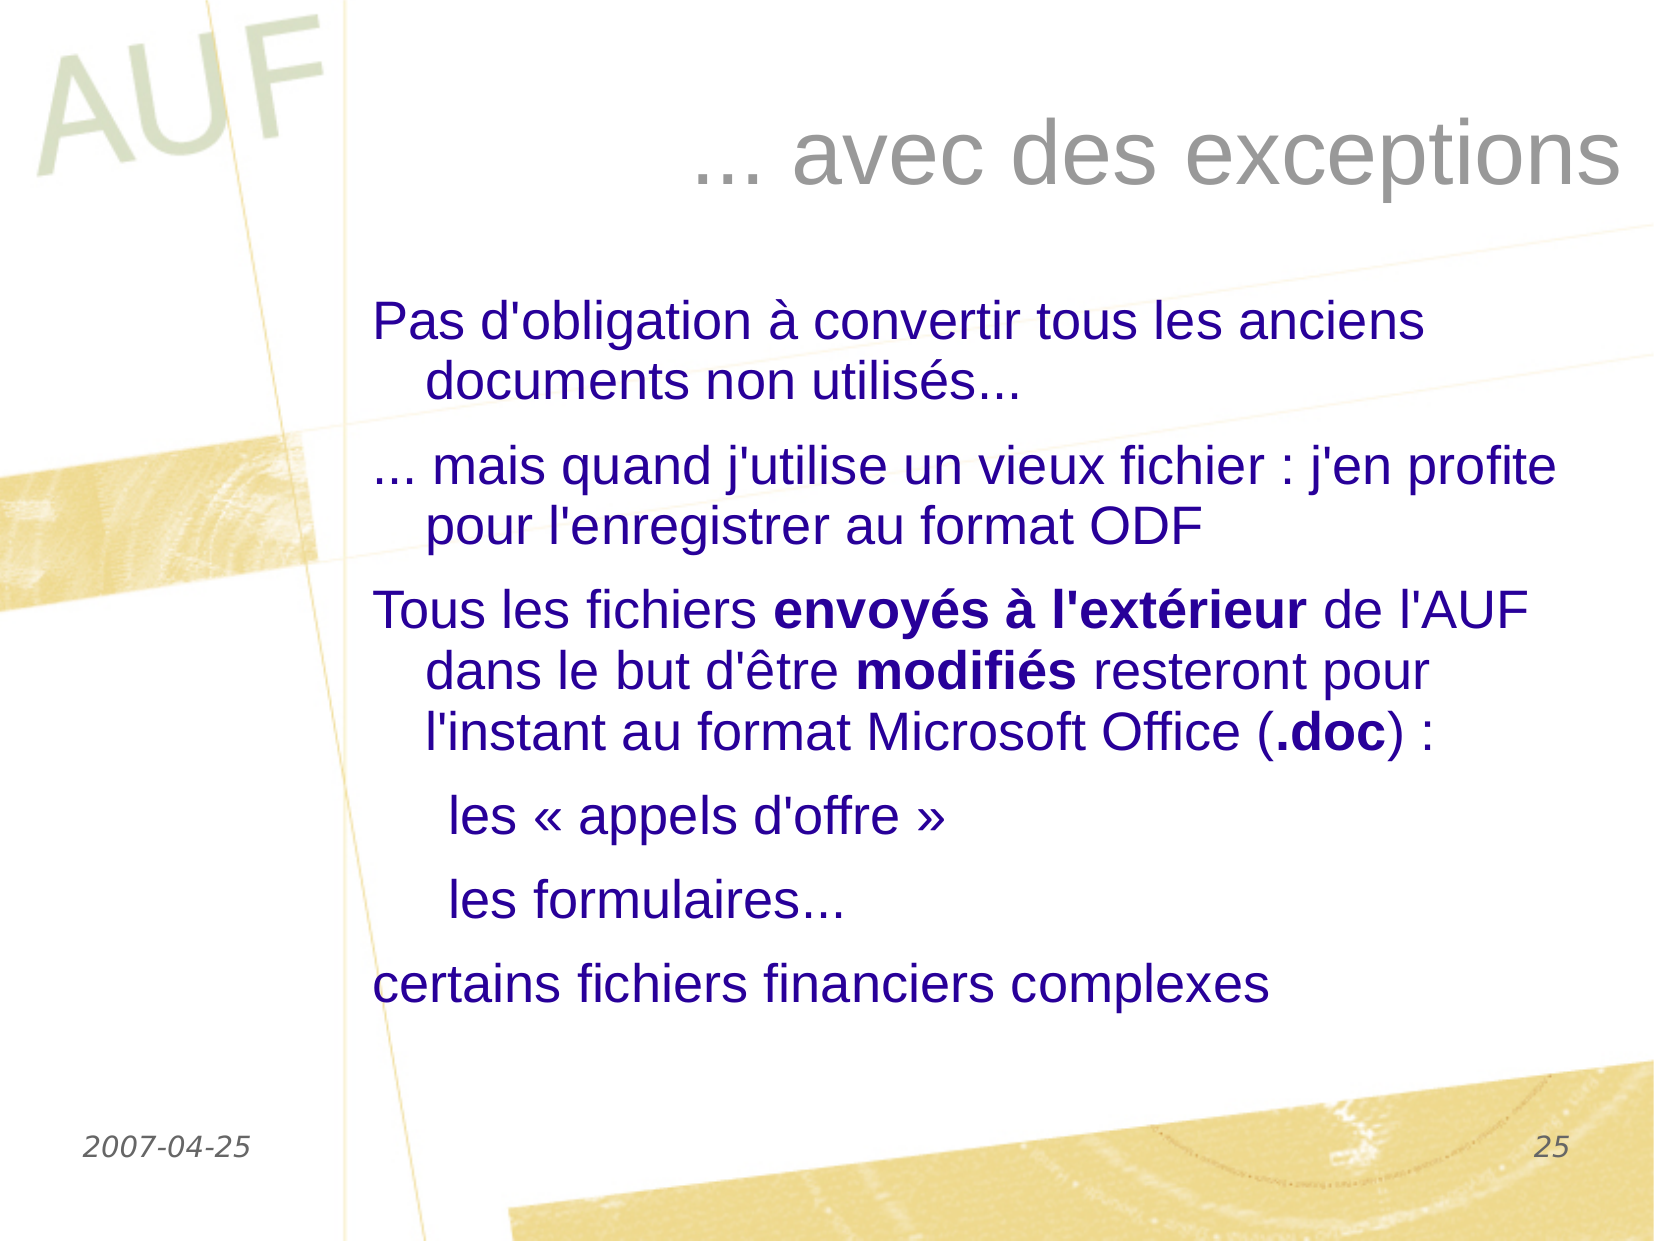

# ... avec des exceptions
Pas d'obligation à convertir tous les anciens documents non utilisés...
... mais quand j'utilise un vieux fichier : j'en profite pour l'enregistrer au format ODF
Tous les fichiers envoyés à l'extérieur de l'AUF dans le but d'être modifiés resteront pour l'instant au format Microsoft Office (.doc) :
les « appels d'offre »
les formulaires...
certains fichiers financiers complexes
2007-04-25
25